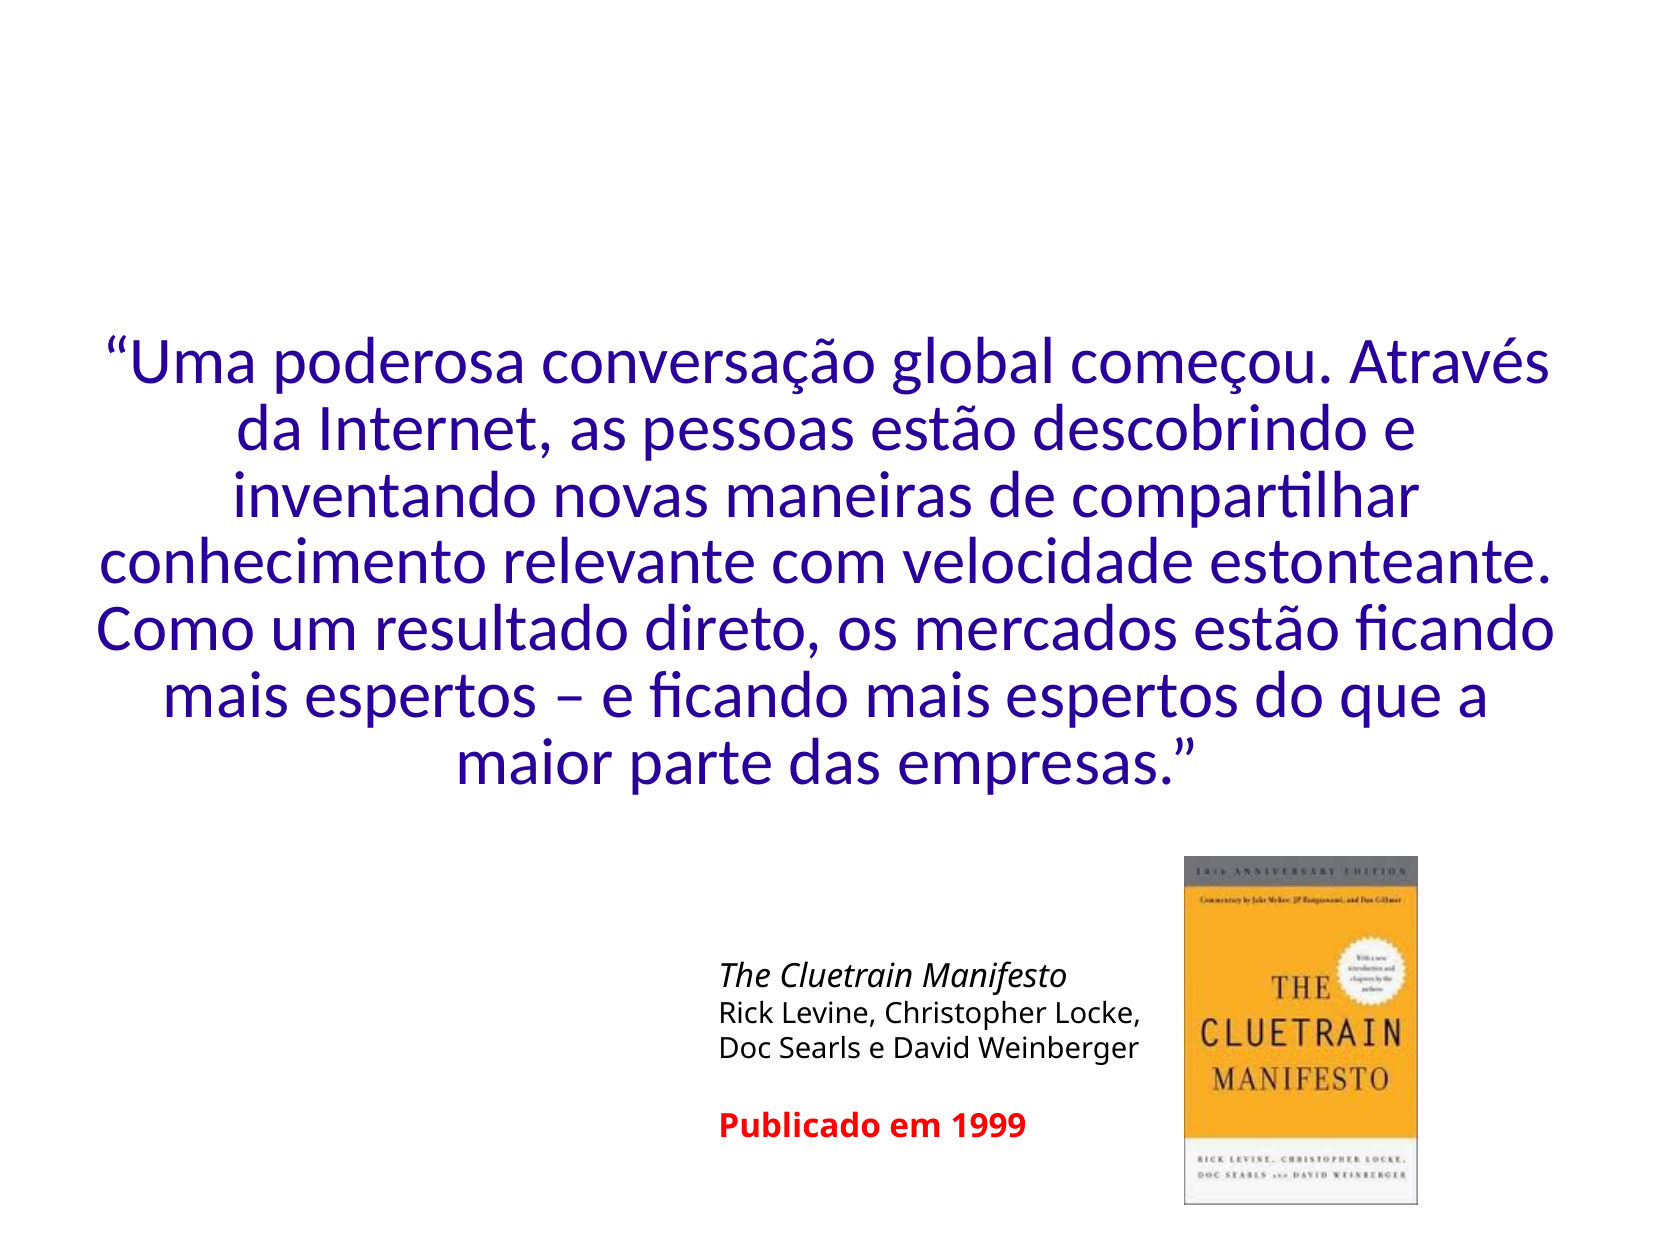

# “Uma poderosa conversação global começou. Através da Internet, as pessoas estão descobrindo e inventando novas maneiras de compartilhar conhecimento relevante com velocidade estonteante. Como um resultado direto, os mercados estão ficando mais espertos – e ficando mais espertos do que a maior parte das empresas.”
The Cluetrain Manifesto
Rick Levine, Christopher Locke,
Doc Searls e David Weinberger
Publicado em 1999